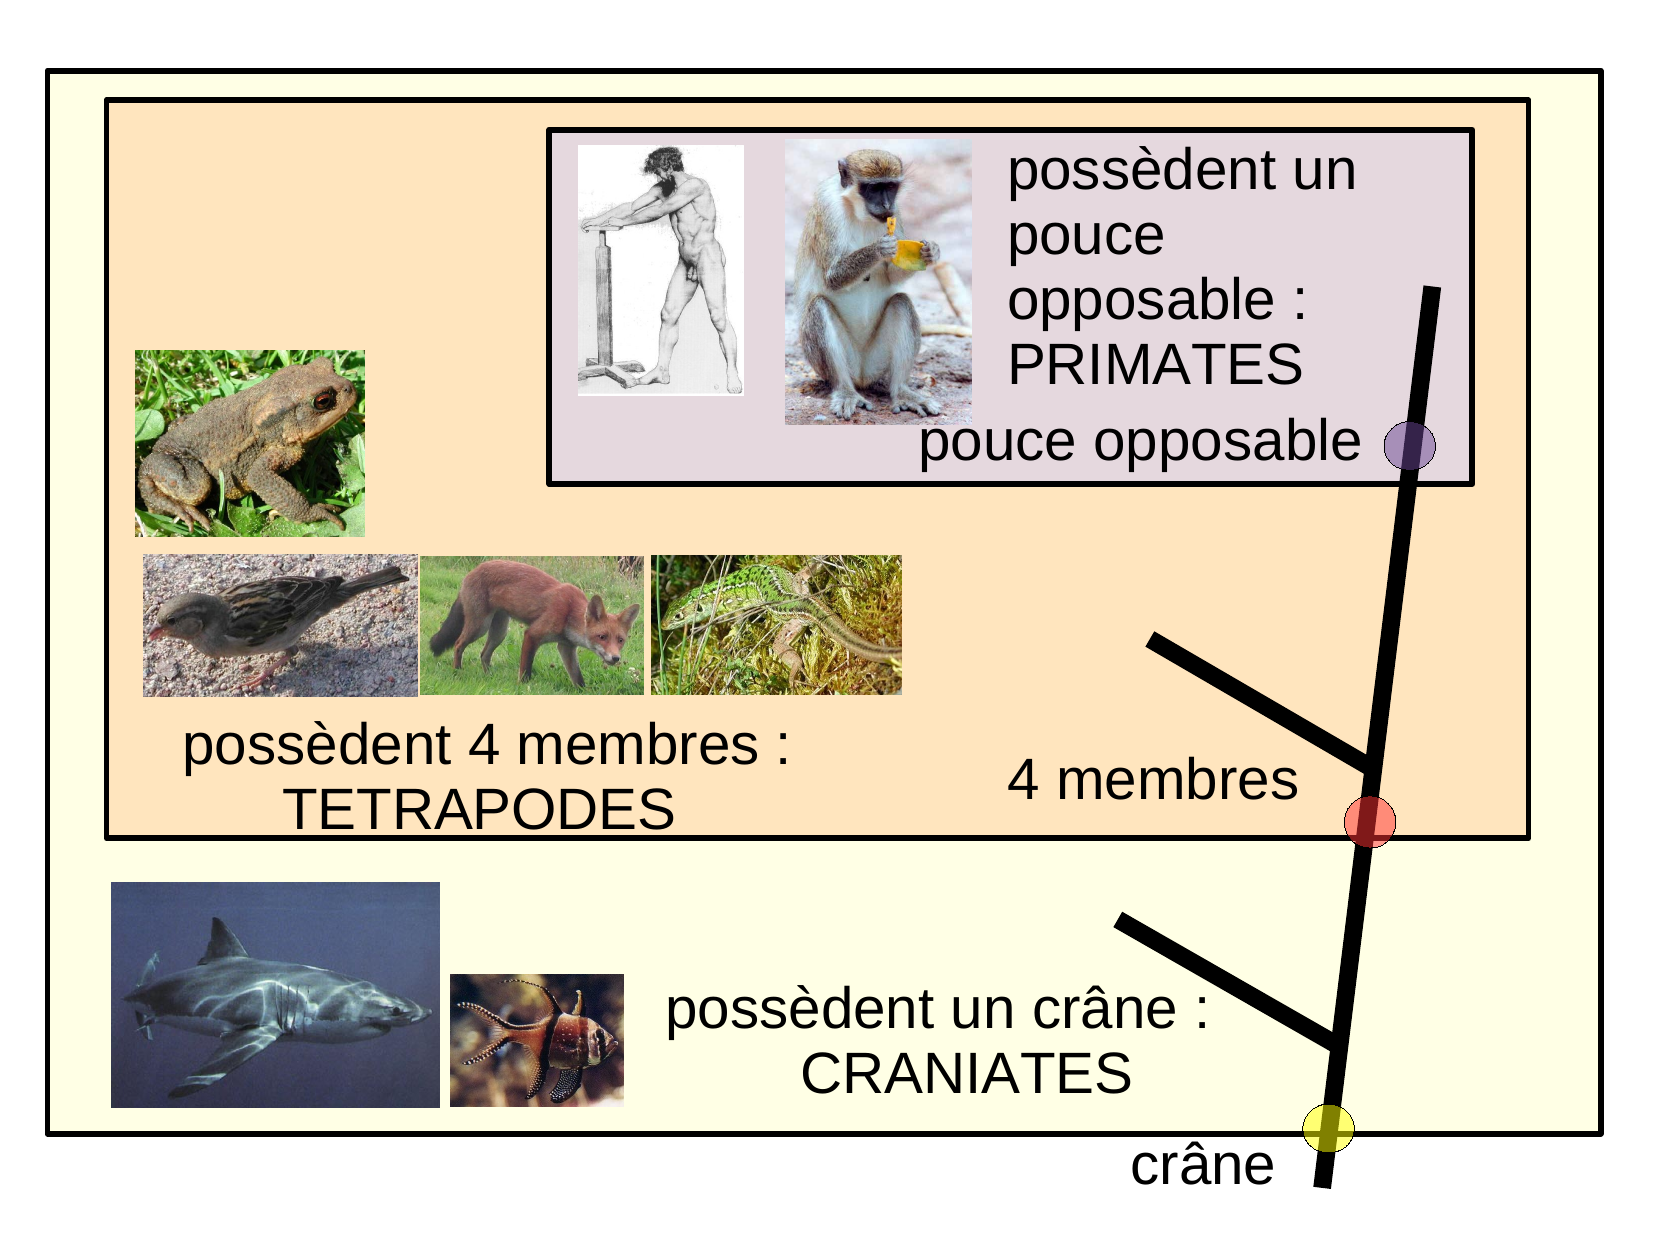

possèdent un pouce opposable :
PRIMATES
pouce opposable
possèdent 4 membres : TETRAPODES
4 membres
possèdent un crâne :
CRANIATES
crâne